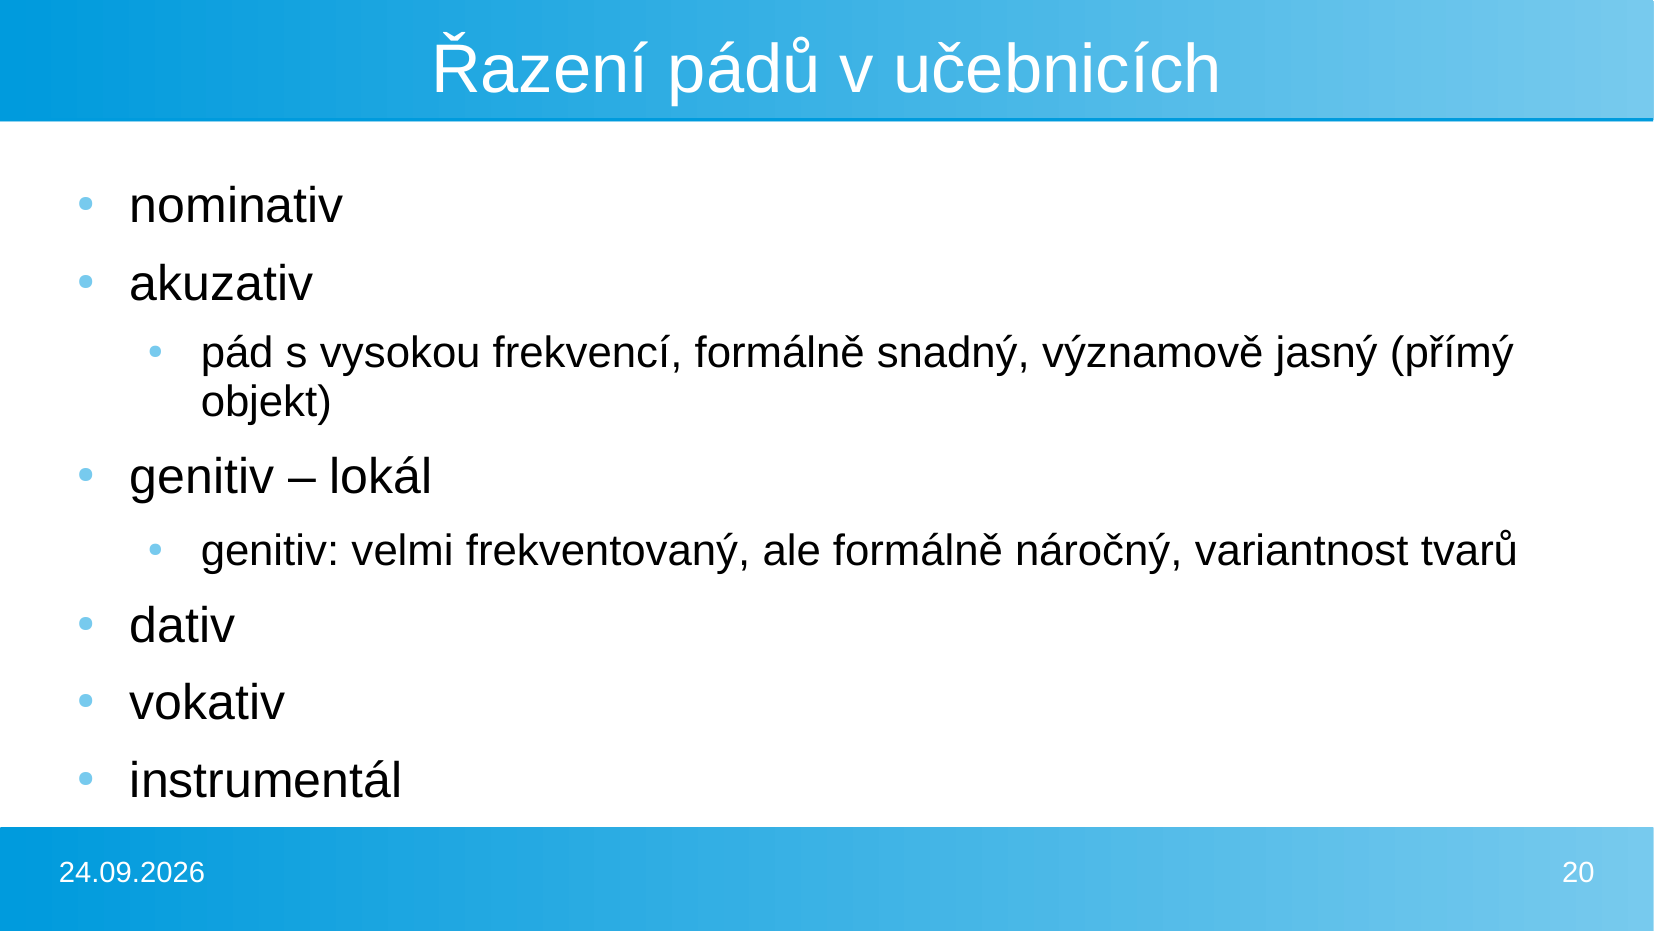

# Řazení pádů v učebnicích
nominativ
akuzativ
pád s vysokou frekvencí, formálně snadný, významově jasný (přímý objekt)
genitiv – lokál
genitiv: velmi frekventovaný, ale formálně náročný, variantnost tvarů
dativ
vokativ
instrumentál
20